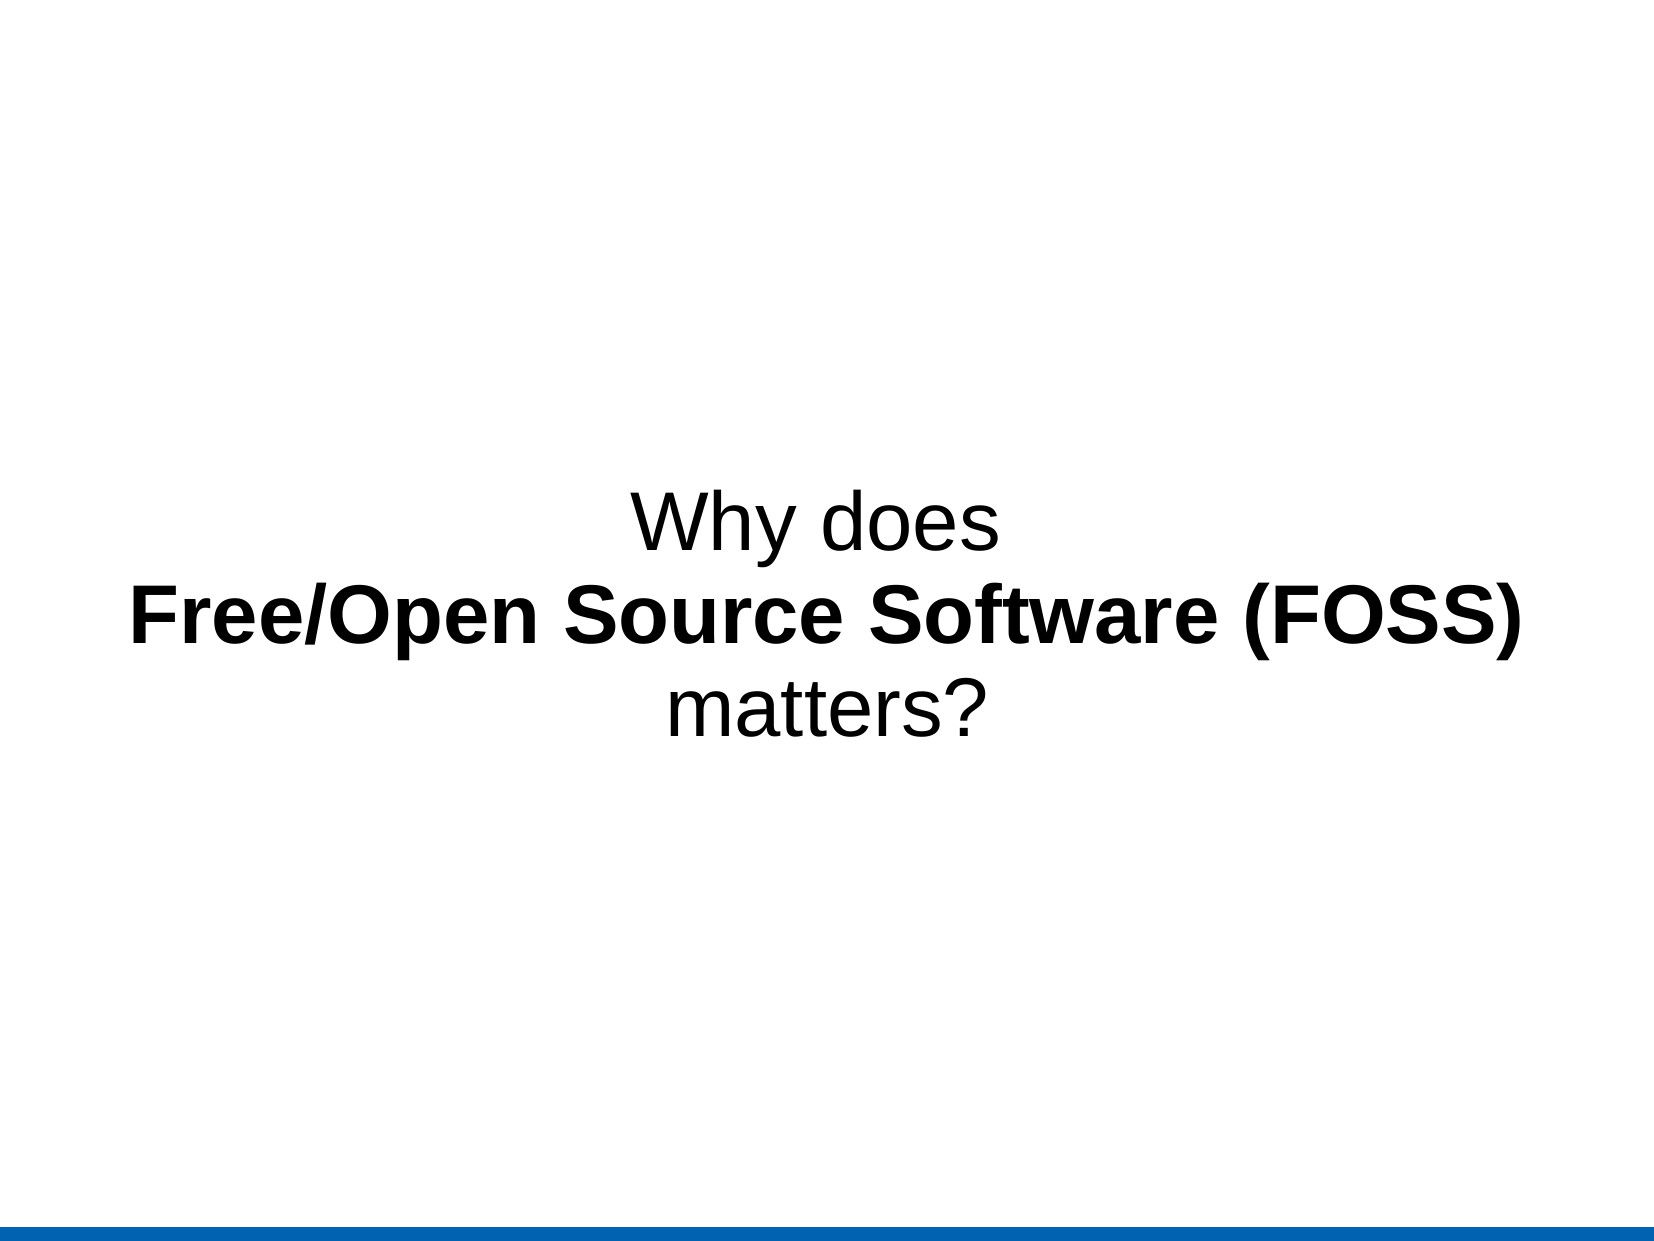

# Why does
Free/Open Source Software (FOSS)
matters?